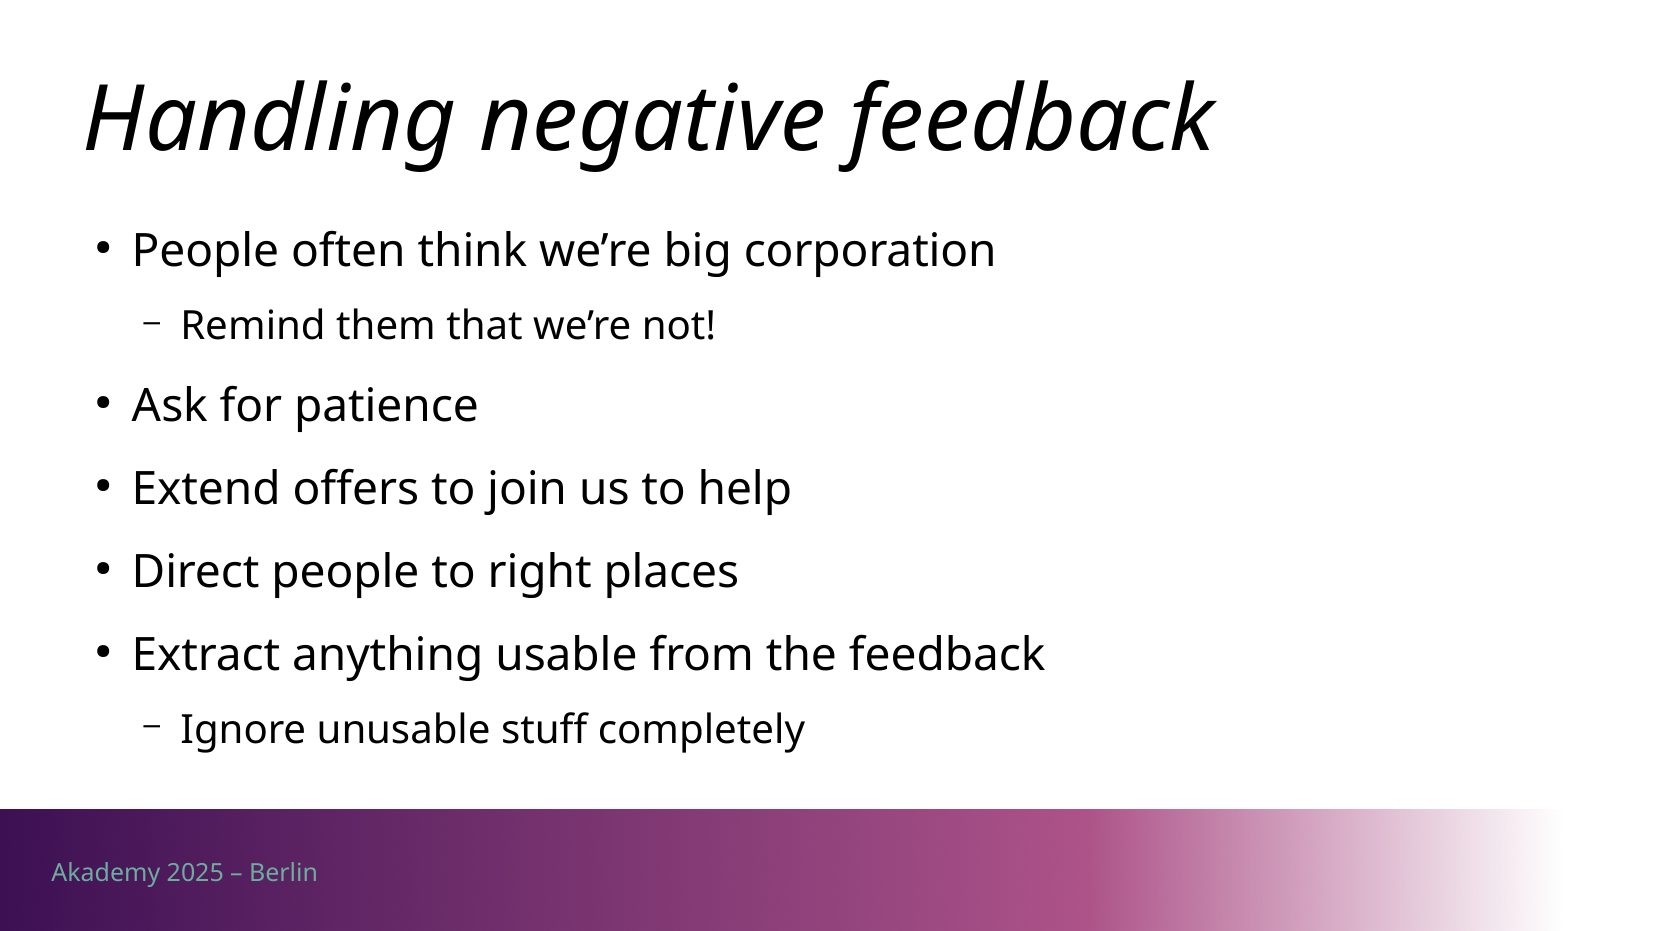

# Handling negative feedback
People often think we’re big corporation
Remind them that we’re not!
Ask for patience
Extend offers to join us to help
Direct people to right places
Extract anything usable from the feedback
Ignore unusable stuff completely